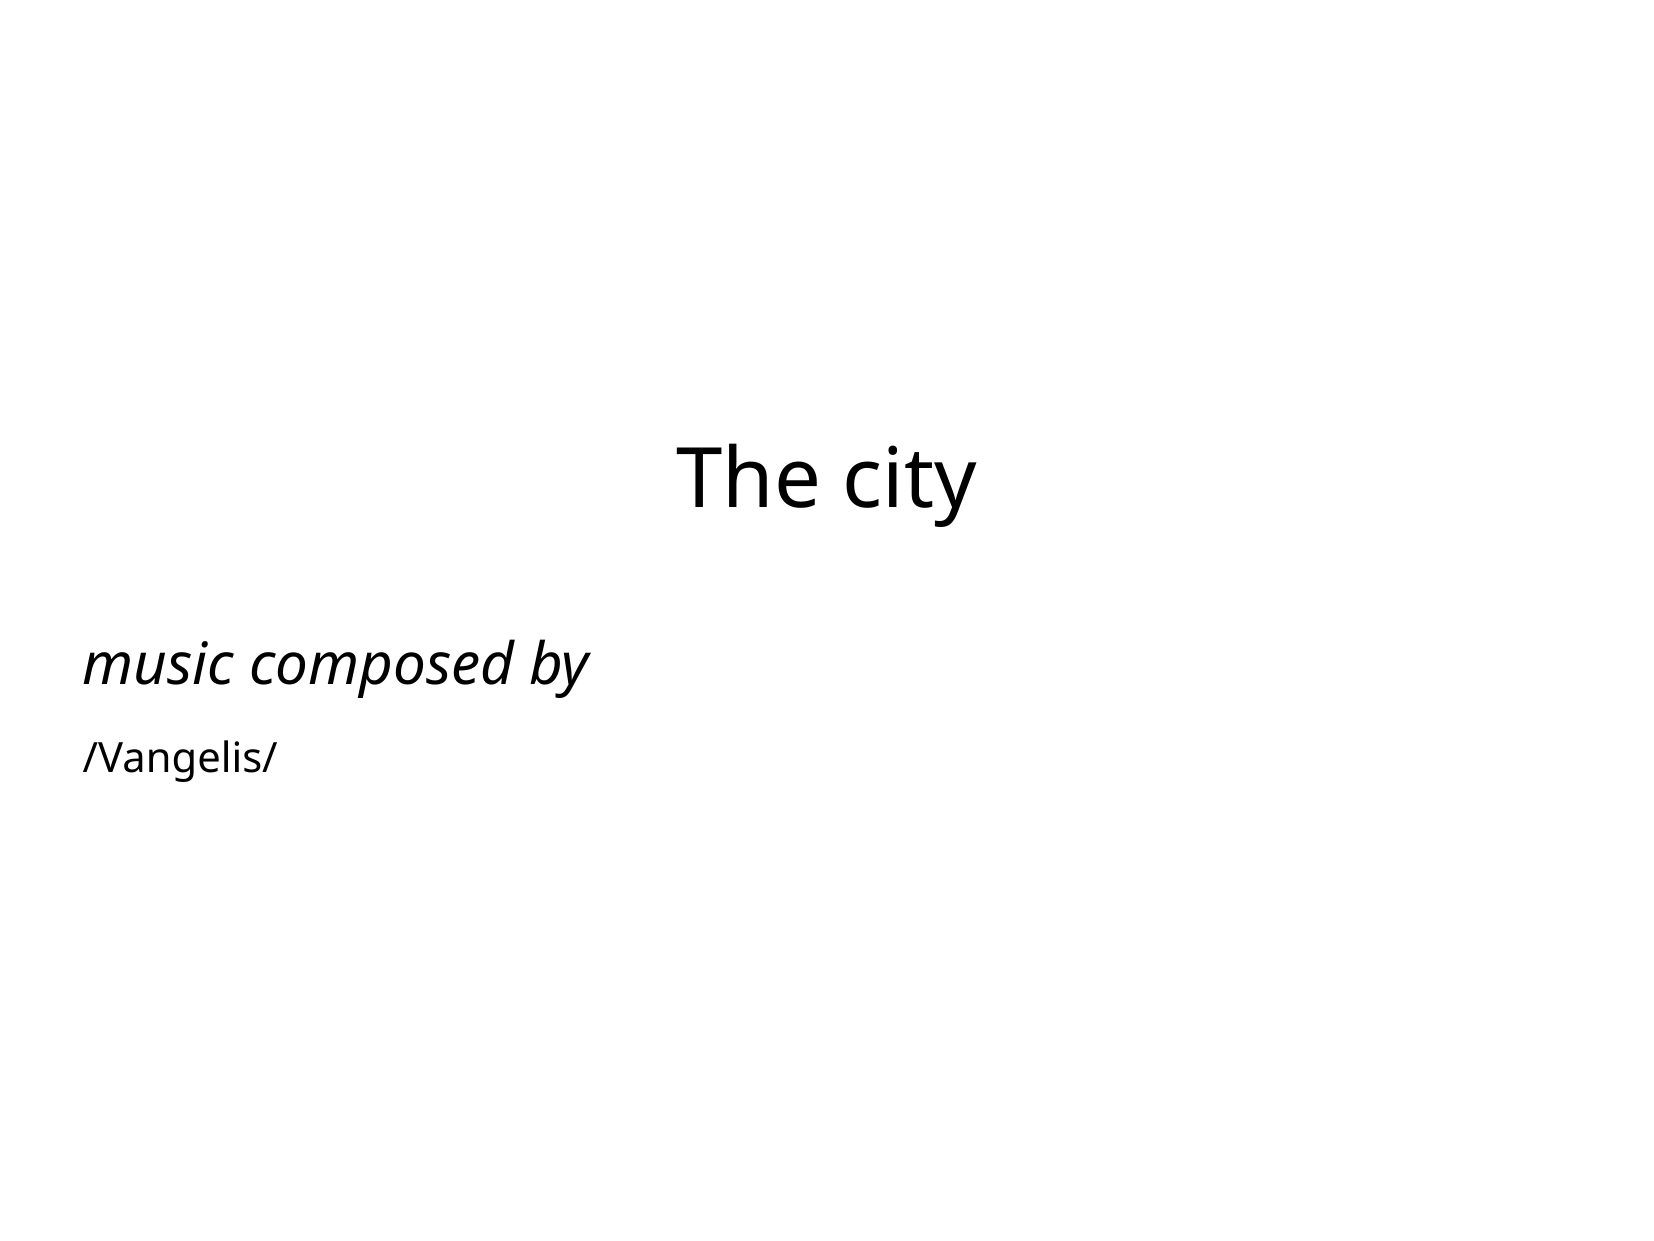

# The city
music composed by
/Vangelis/